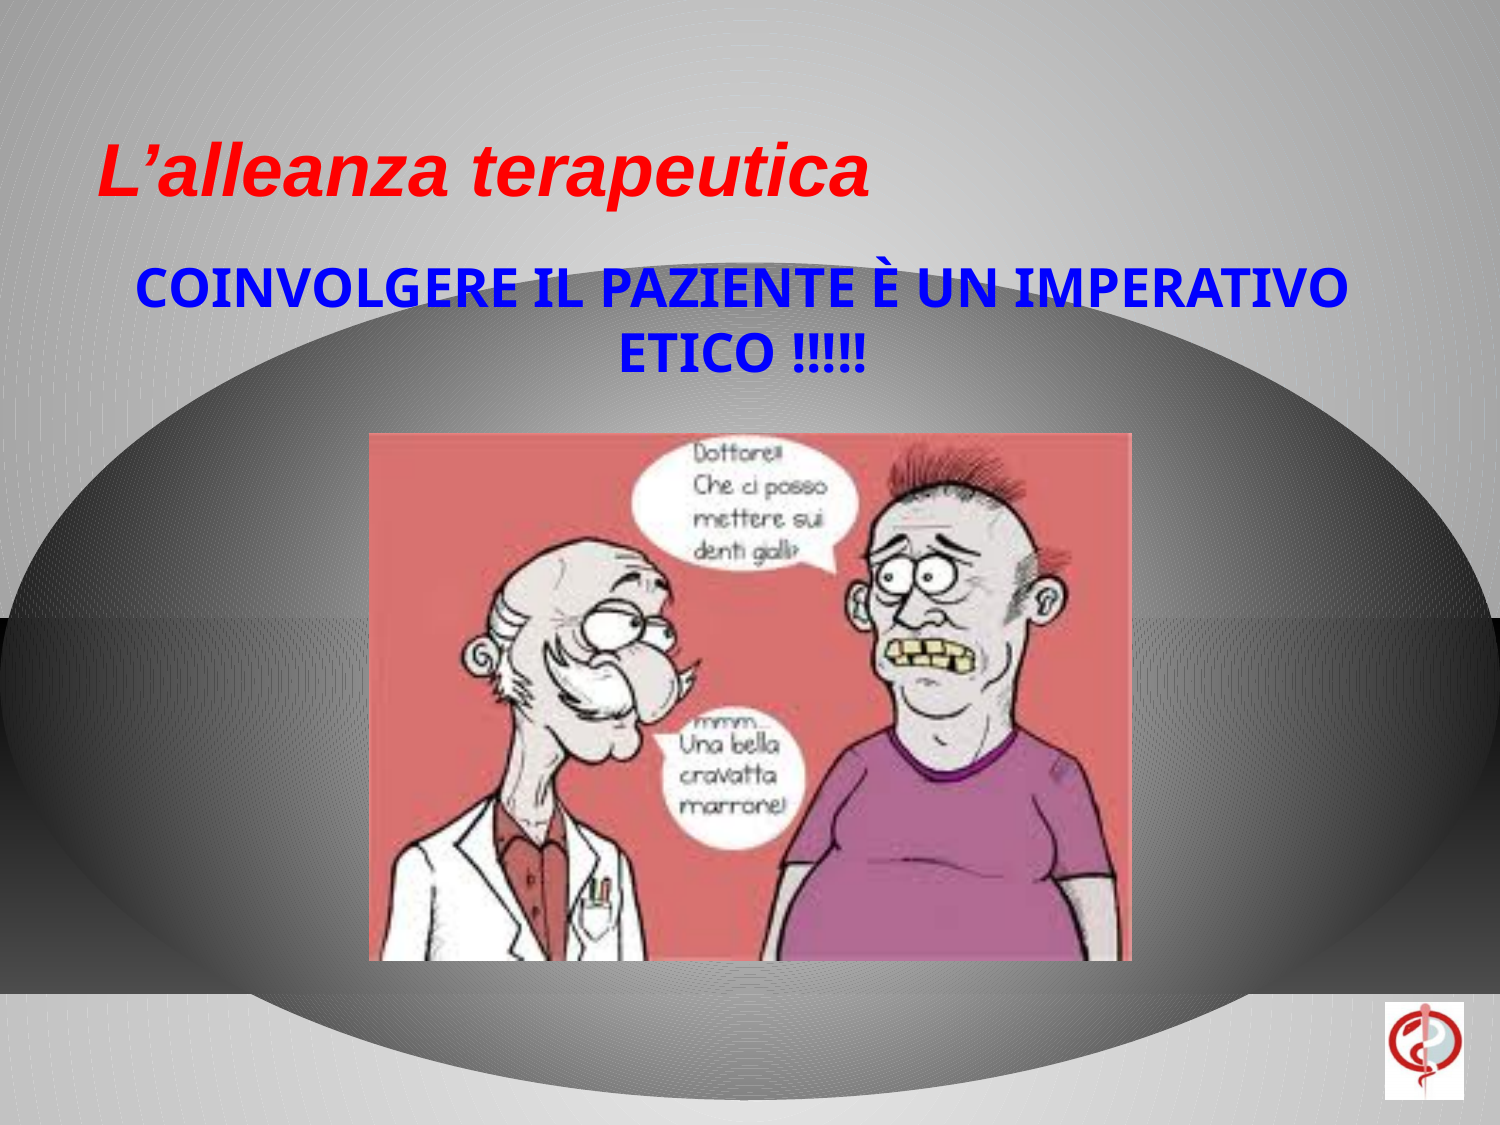

L’alleanza terapeutica
COINVOLGERE IL PAZIENTE È UN IMPERATIVO ETICO !!!!!